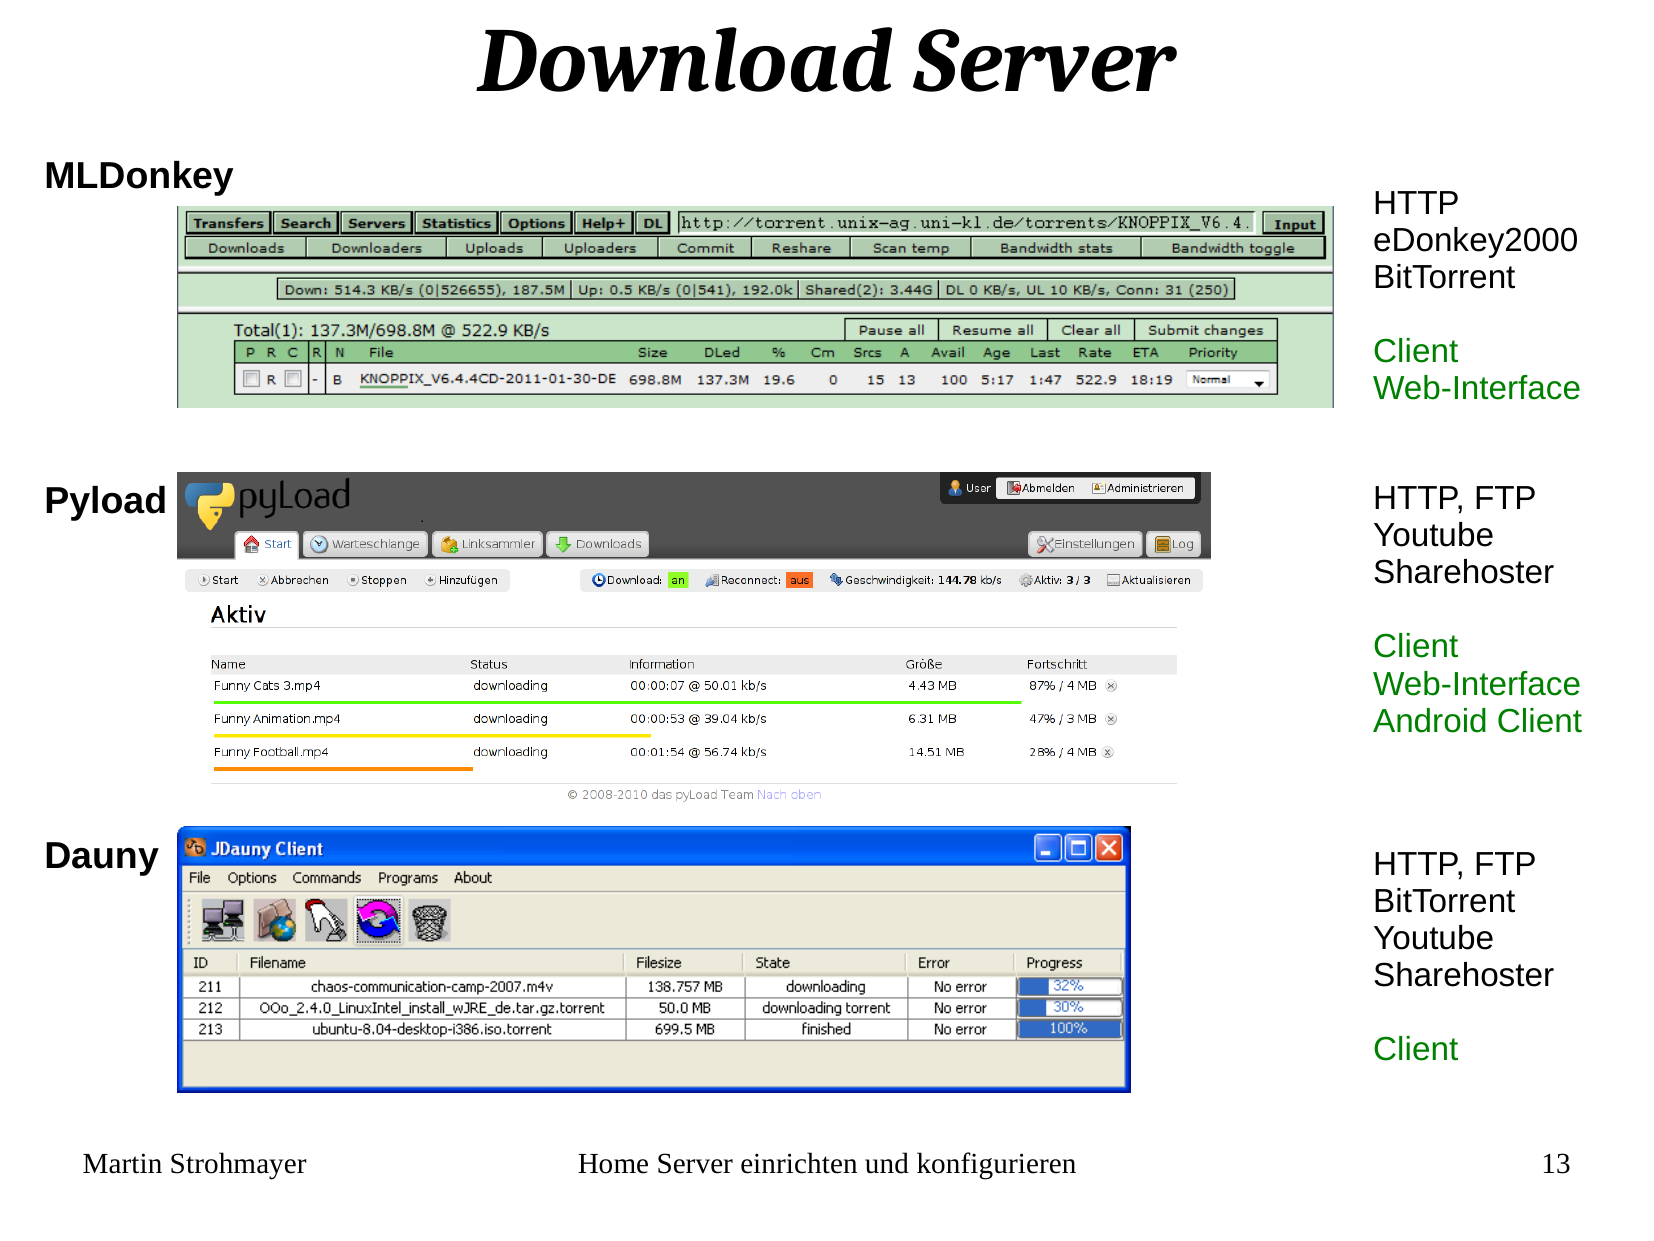

# Download Server
MLDonkey
HTTP
eDonkey2000
BitTorrent
Client
Web-Interface
Pyload
HTTP, FTP
Youtube
Sharehoster
Client
Web-Interface
Android Client
Dauny
HTTP, FTP
BitTorrent
Youtube
Sharehoster
Client
Martin Strohmayer
Home Server einrichten und konfigurieren
13